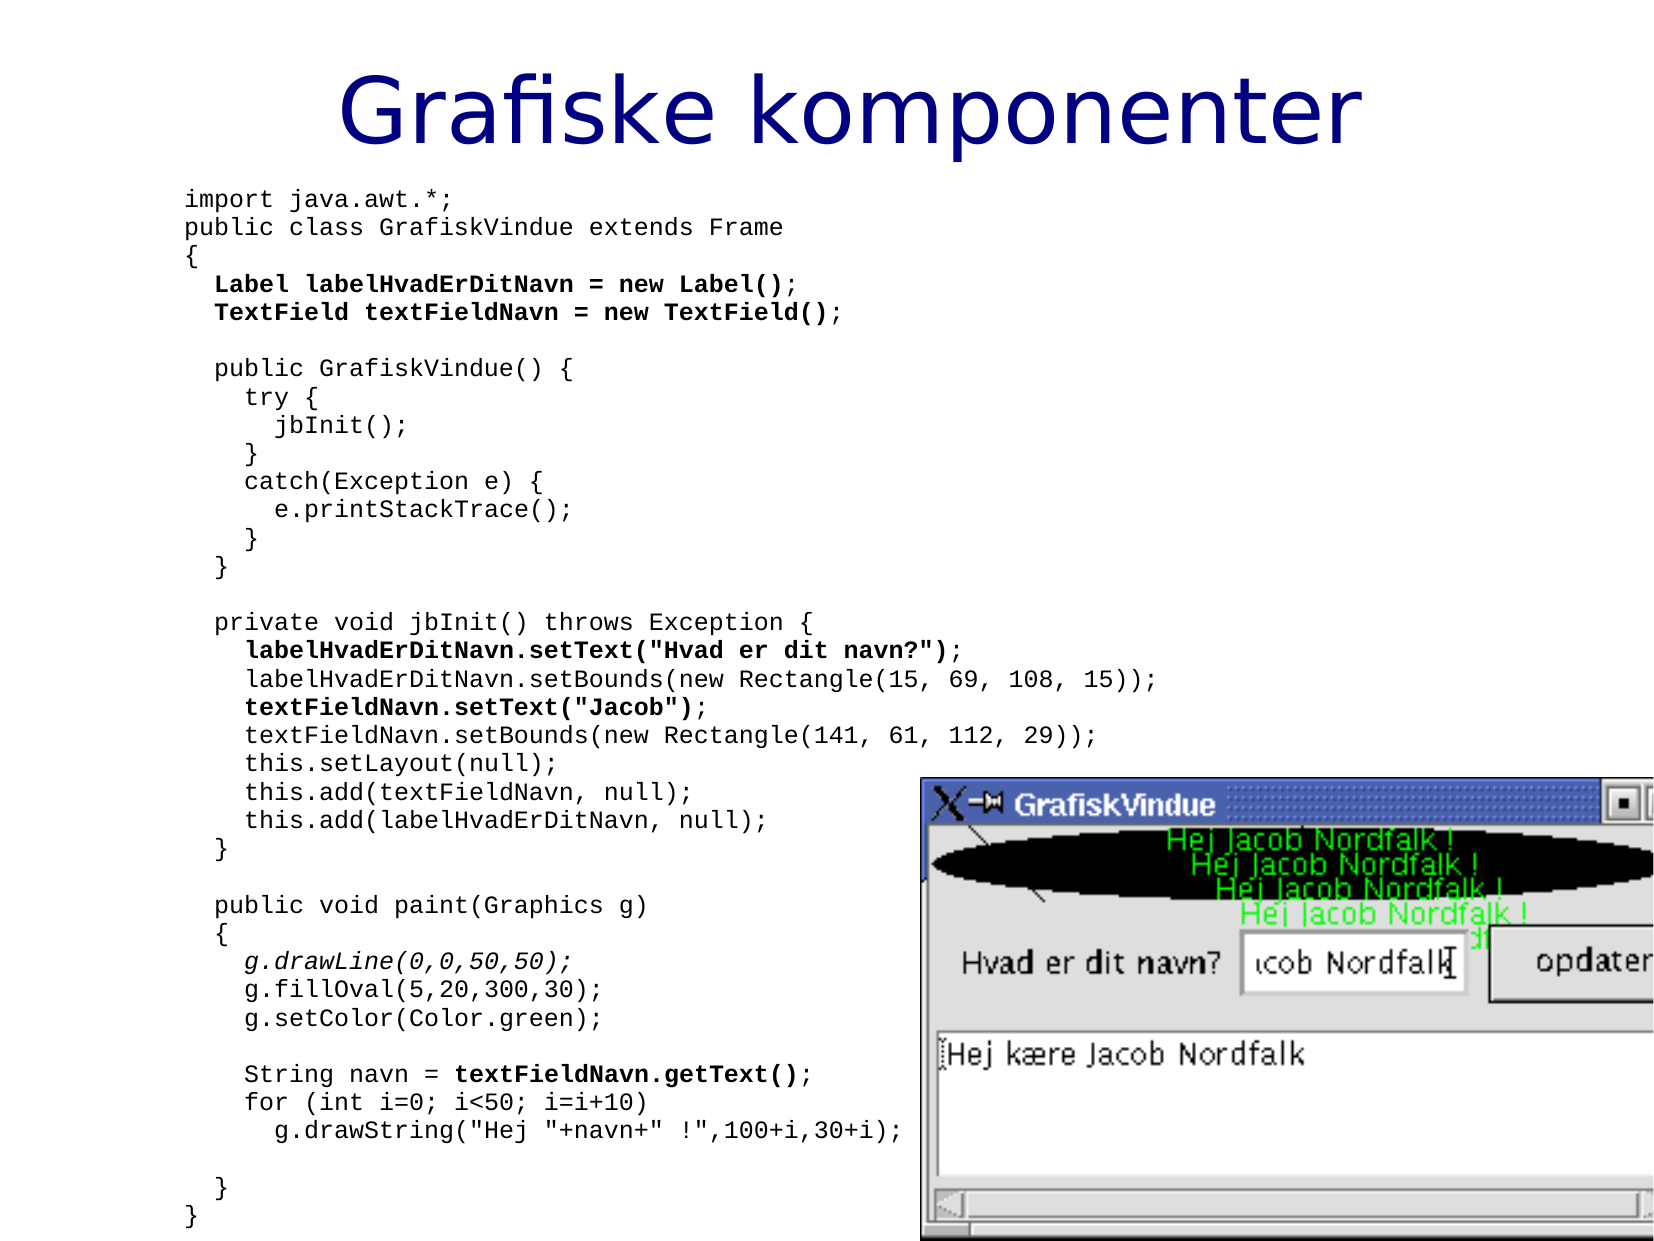

# Grafiske komponenter
import java.awt.*;
public class GrafiskVindue extends Frame
{
 Label labelHvadErDitNavn = new Label();
 TextField textFieldNavn = new TextField();
 public GrafiskVindue() {
 try {
 jbInit();
 }
 catch(Exception e) {
 e.printStackTrace();
 }
 }
 private void jbInit() throws Exception {
 labelHvadErDitNavn.setText("Hvad er dit navn?");
 labelHvadErDitNavn.setBounds(new Rectangle(15, 69, 108, 15));
 textFieldNavn.setText("Jacob");
 textFieldNavn.setBounds(new Rectangle(141, 61, 112, 29));
 this.setLayout(null);
 this.add(textFieldNavn, null);
 this.add(labelHvadErDitNavn, null);
 }
 public void paint(Graphics g)
 {
 g.drawLine(0,0,50,50);
 g.fillOval(5,20,300,30);
 g.setColor(Color.green);
 String navn = textFieldNavn.getText();
 for (int i=0; i<50; i=i+10)
 g.drawString("Hej "+navn+" !",100+i,30+i);
 }
}